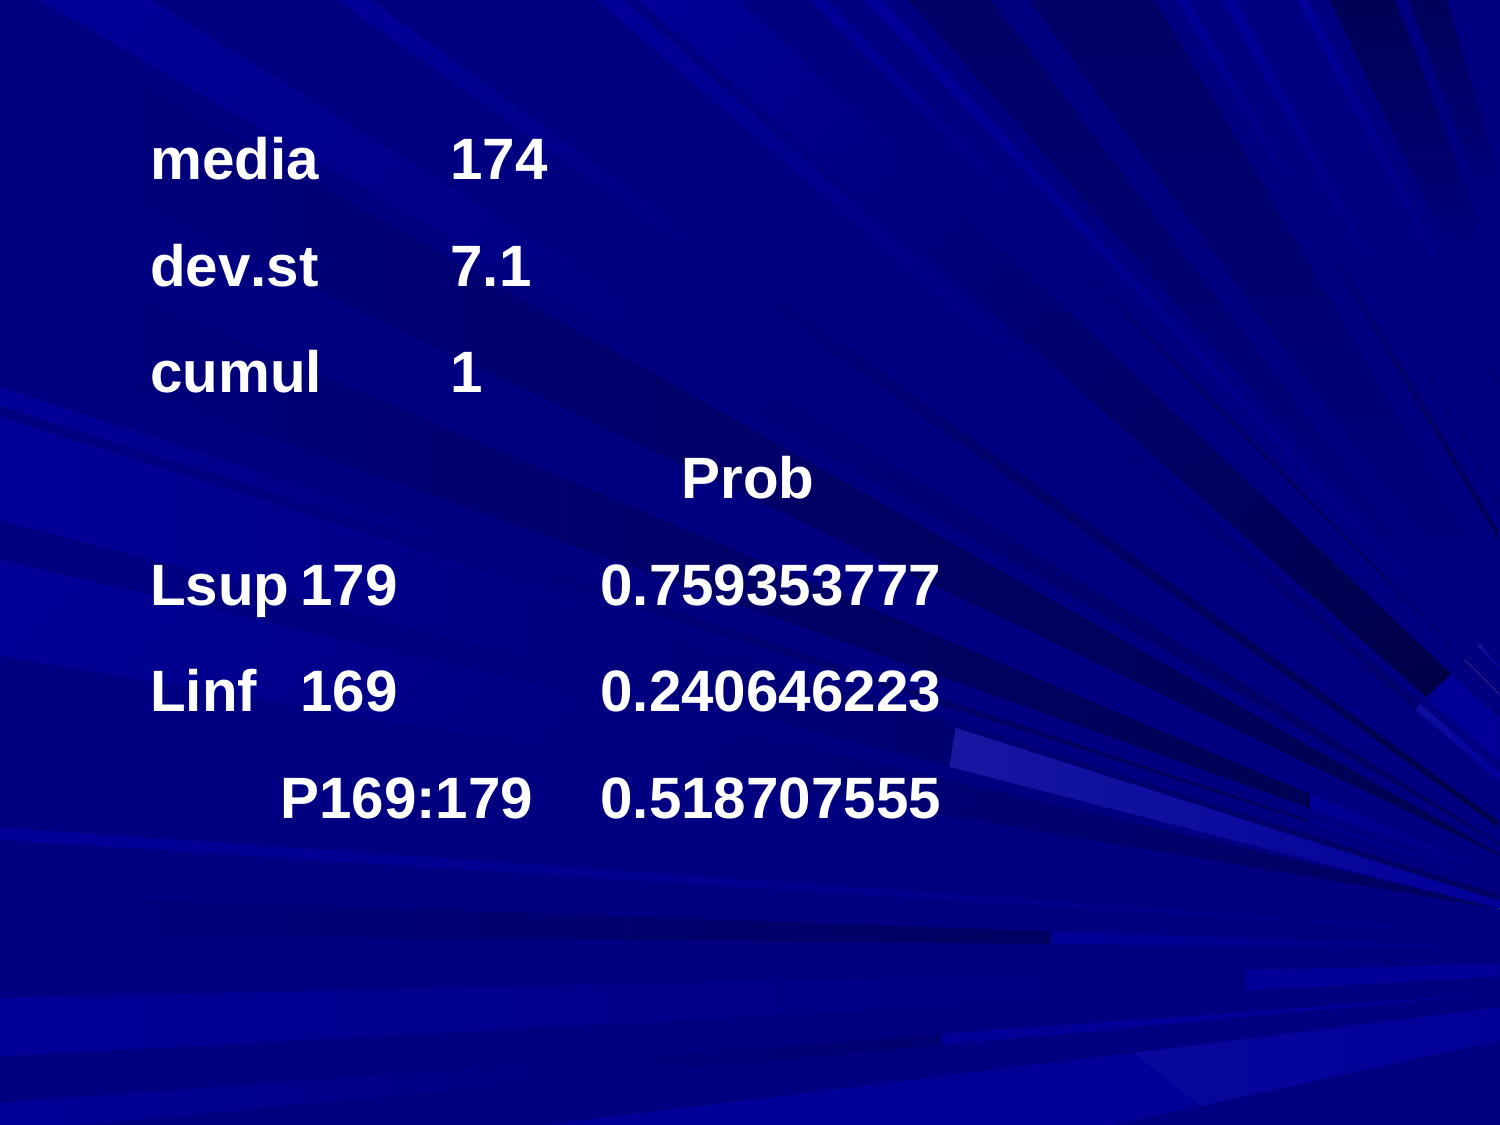

media	174
dev.st	7.1
cumul	1
			 Prob
Lsup	179		0.759353777
Linf	169		0.240646223
 P169:179	0.518707555